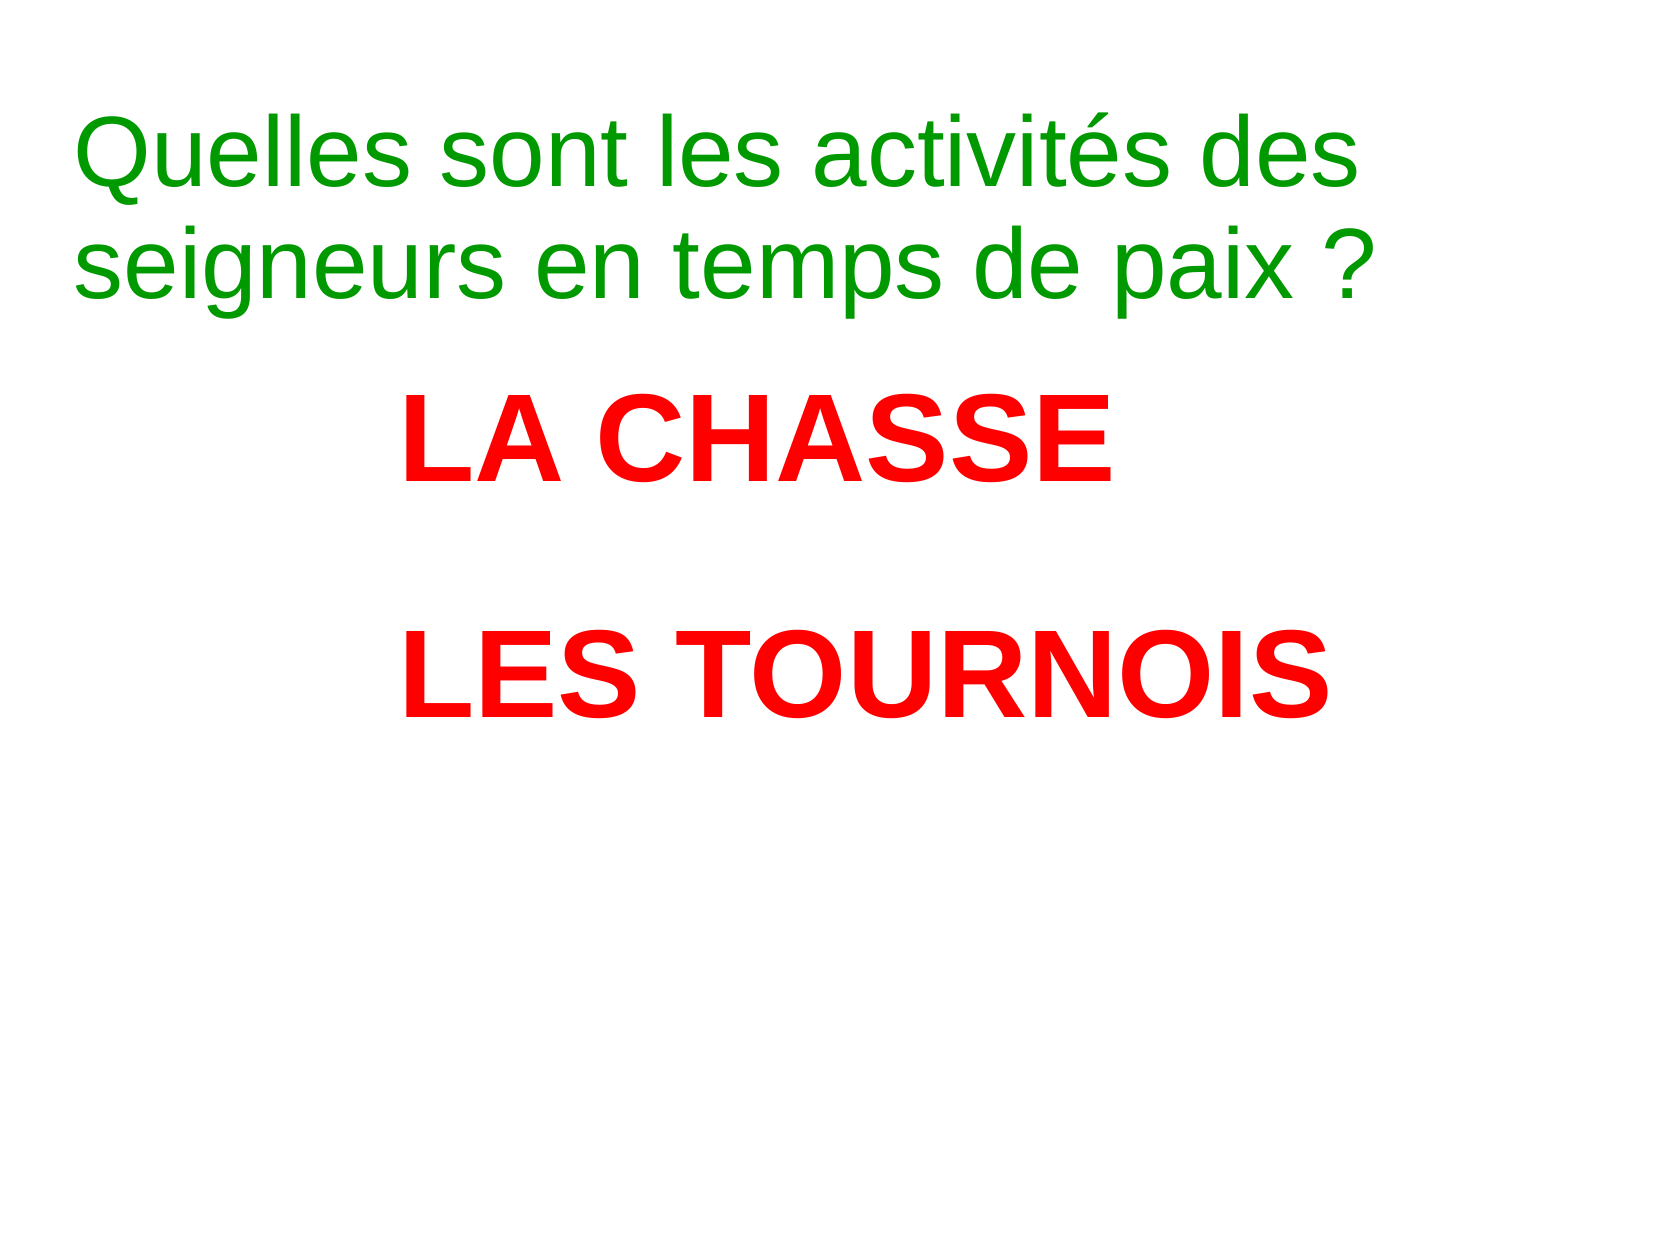

Quelles sont les activités des seigneurs en temps de paix ?
LA CHASSE
LES TOURNOIS